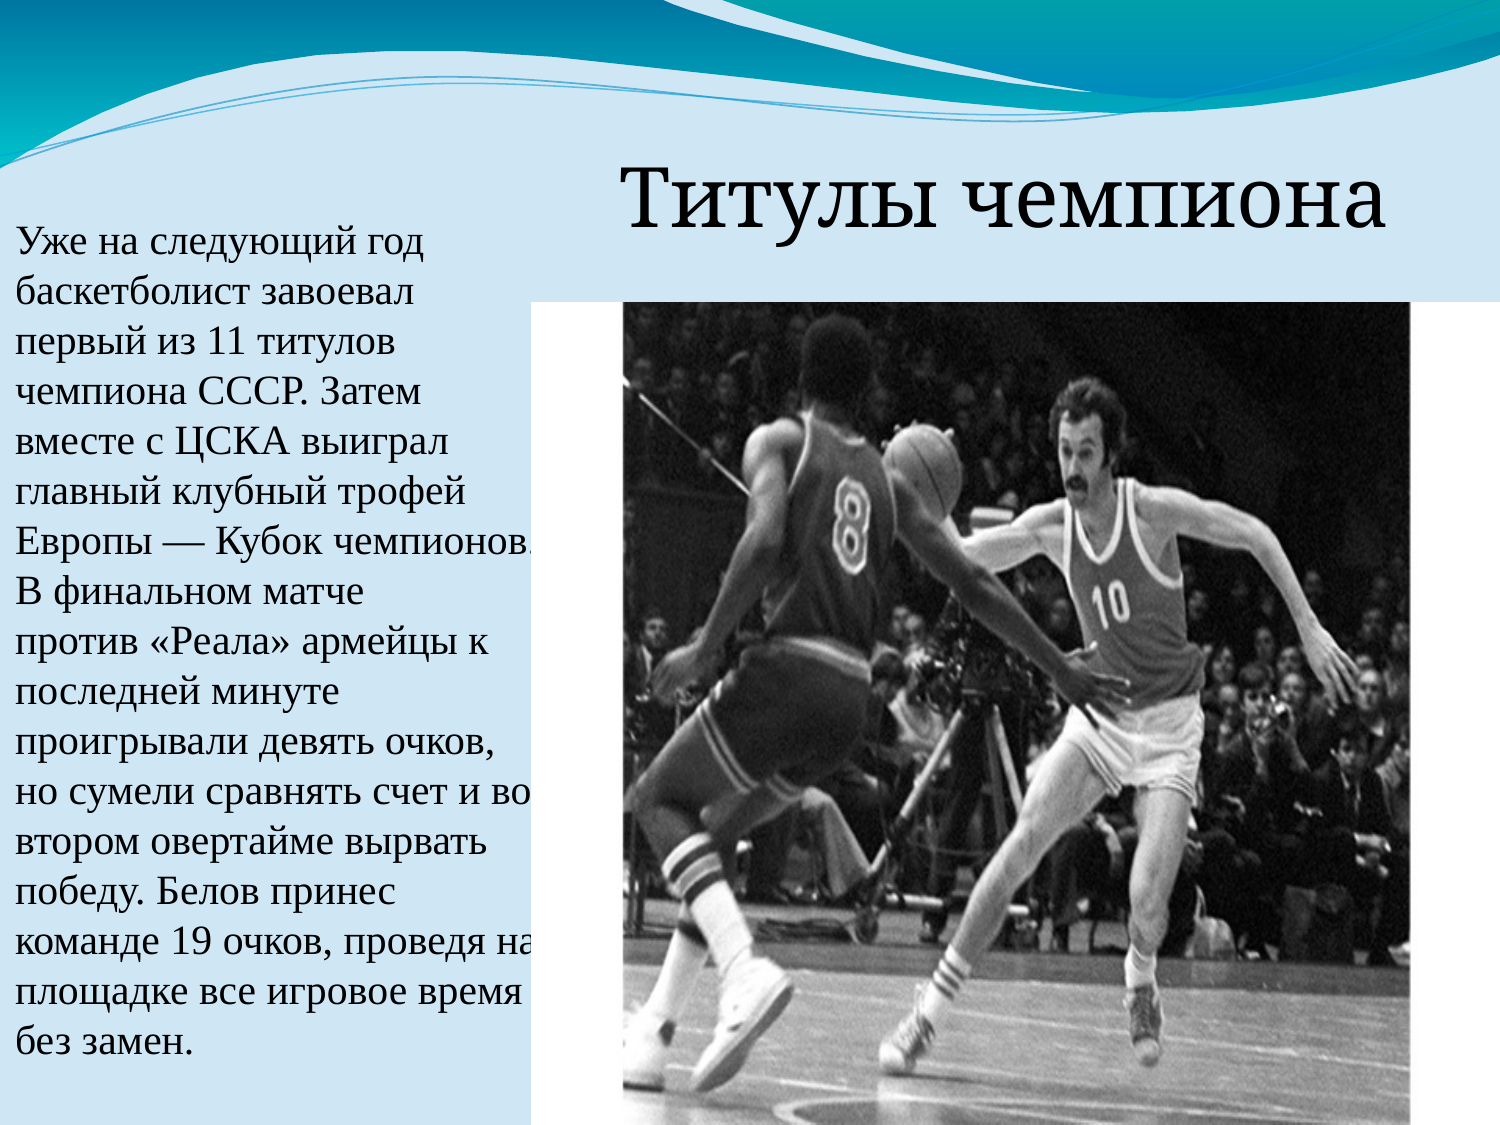

Титулы чемпиона
Уже на следующий год баскетболист завоевал первый из 11 титулов чемпиона СССР. Затем вместе с ЦСКА выиграл главный клубный трофей Европы — Кубок чемпионов. В финальном матче против «Реала» армейцы к последней минуте проигрывали девять очков, но сумели сравнять счет и во втором овертайме вырвать победу. Белов принес команде 19 очков, проведя на площадке все игровое время без замен.